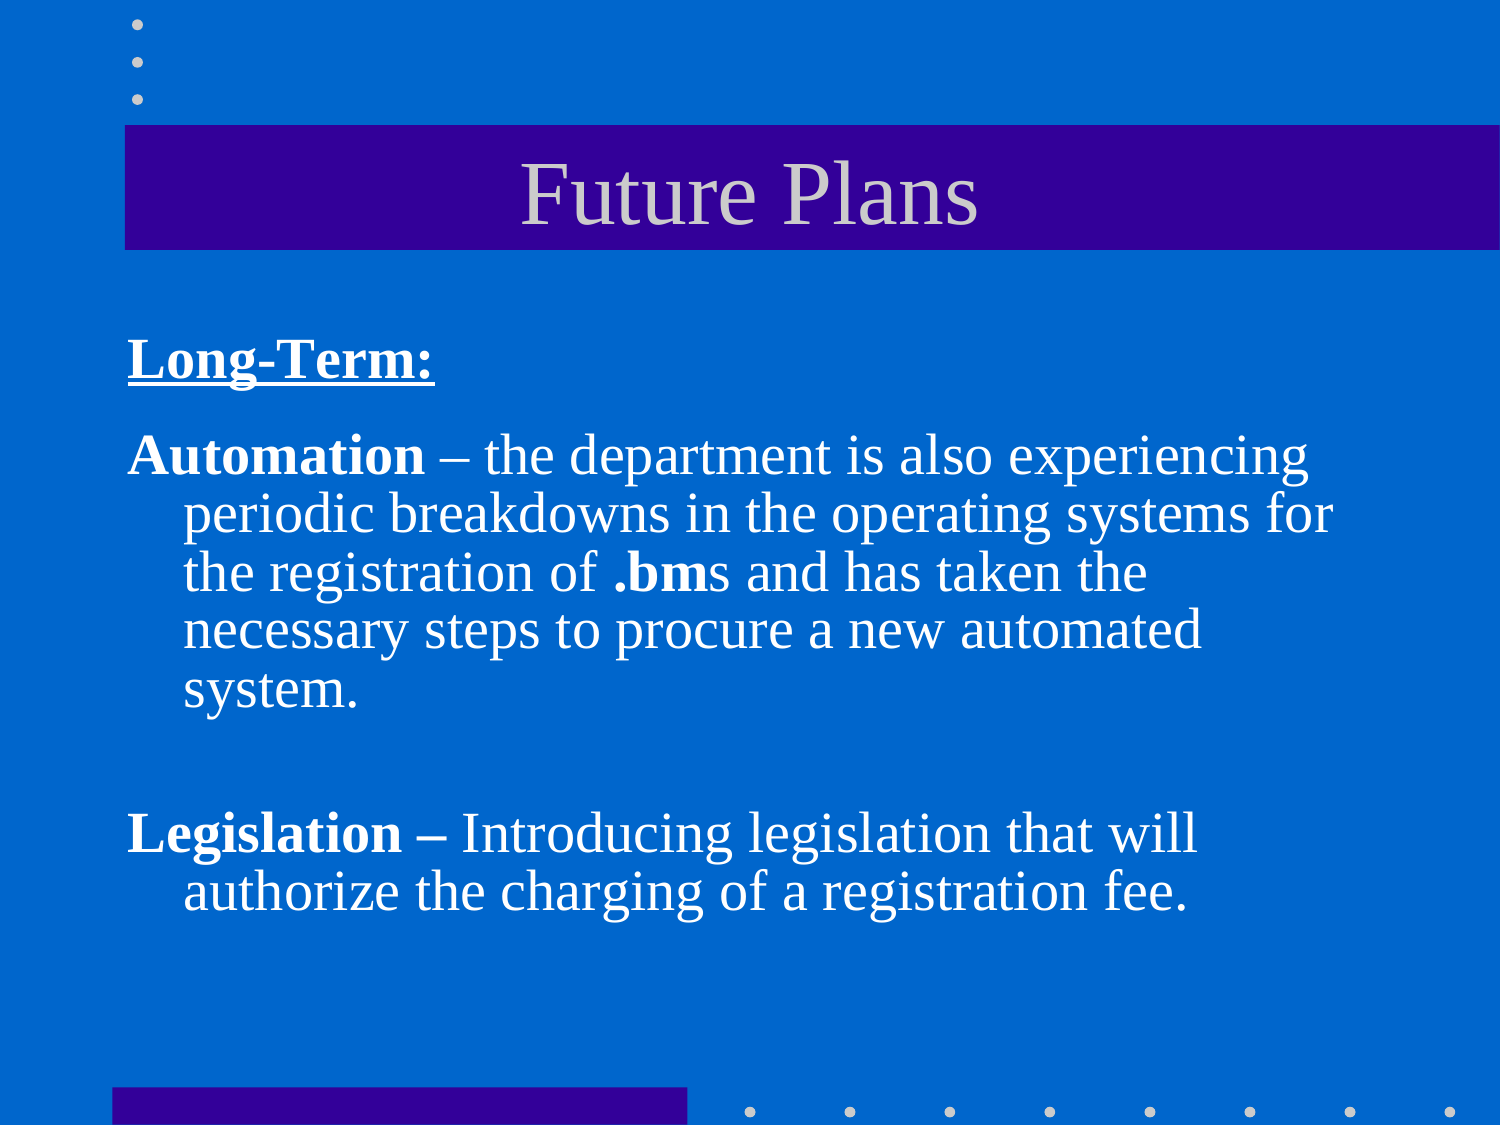

# Future Plans
Long-Term:
Automation – the department is also experiencing periodic breakdowns in the operating systems for the registration of .bms and has taken the necessary steps to procure a new automated system.
Legislation – Introducing legislation that will authorize the charging of a registration fee.